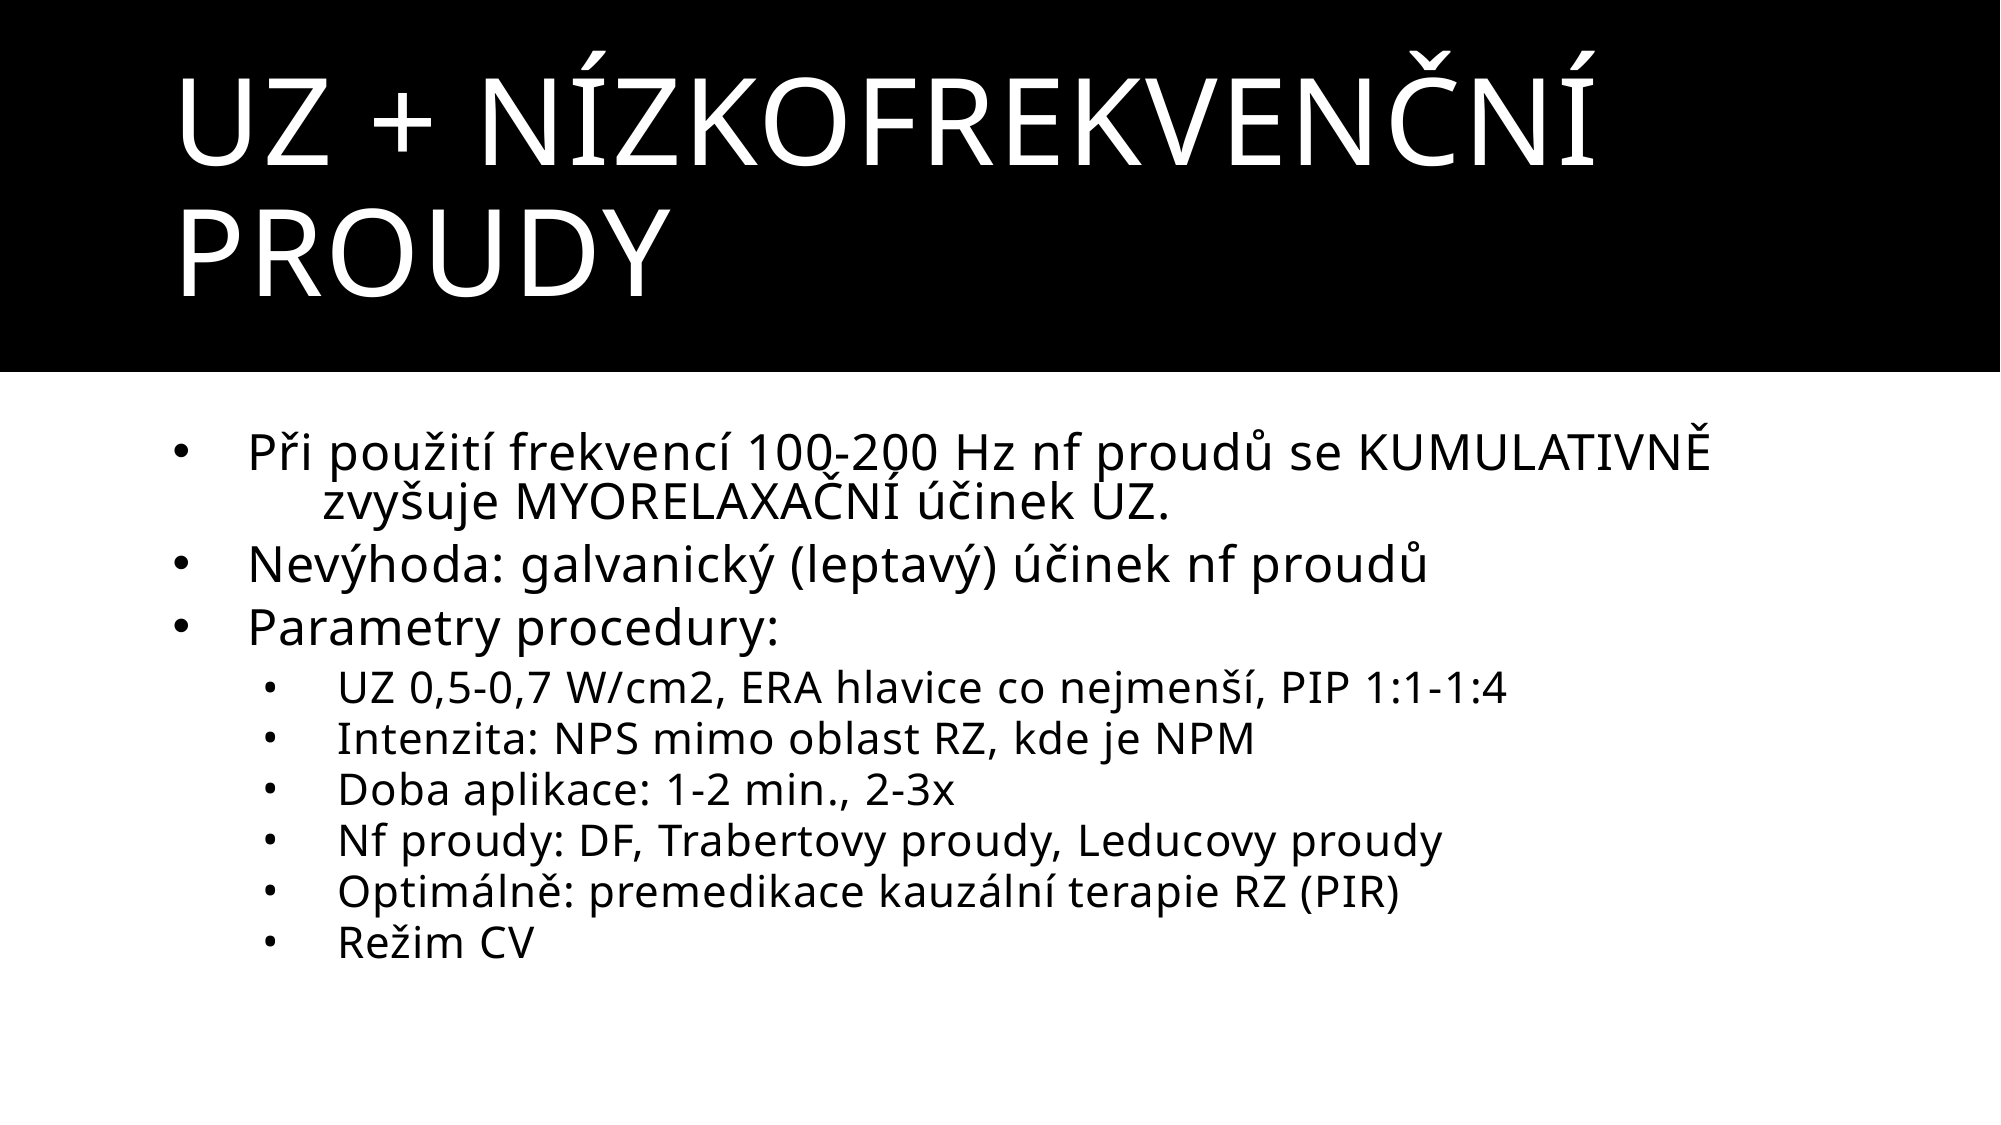

# Uz + nízkofrekvenční proudy
Při použití frekvencí 100-200 Hz nf proudů se KUMULATIVNĚ zvyšuje MYORELAXAČNÍ účinek UZ.
Nevýhoda: galvanický (leptavý) účinek nf proudů
Parametry procedury:
UZ 0,5-0,7 W/cm2, ERA hlavice co nejmenší, PIP 1:1-1:4
Intenzita: NPS mimo oblast RZ, kde je NPM
Doba aplikace: 1-2 min., 2-3x
Nf proudy: DF, Trabertovy proudy, Leducovy proudy
Optimálně: premedikace kauzální terapie RZ (PIR)
Režim CV